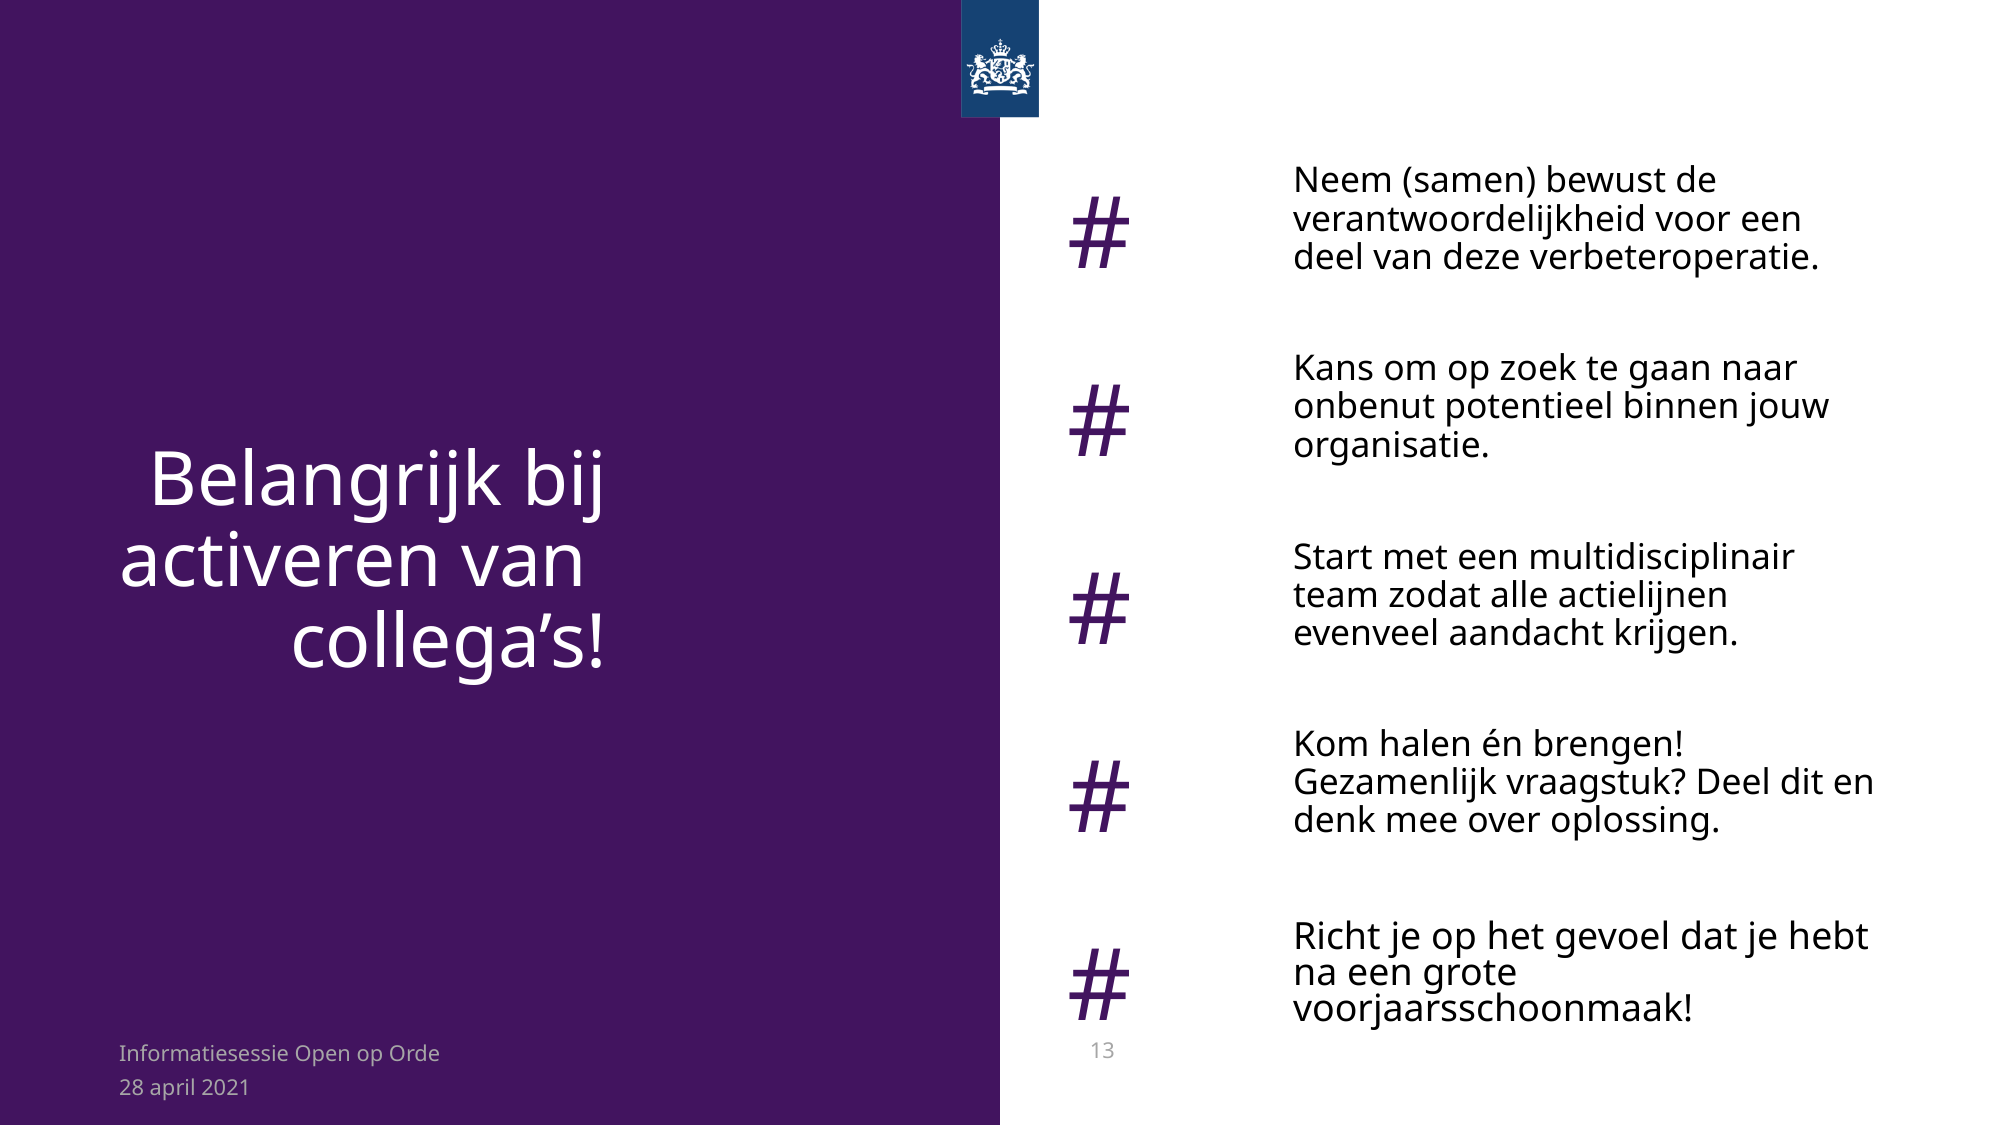

Neem (samen) bewust de verantwoordelijkheid voor een deel van deze verbeteroperatie.
#
Kans om op zoek te gaan naar onbenut potentieel binnen jouw organisatie.
#
# Belangrijk bij activeren van collega’s!
Start met een multidisciplinair team zodat alle actielijnen evenveel aandacht krijgen.
#
Kom halen én brengen! Gezamenlijk vraagstuk? Deel dit en denk mee over oplossing.
#
Richt je op het gevoel dat je hebt na een grote voorjaarsschoonmaak!
#
Informatiesessie Open op Orde
28 april 2021